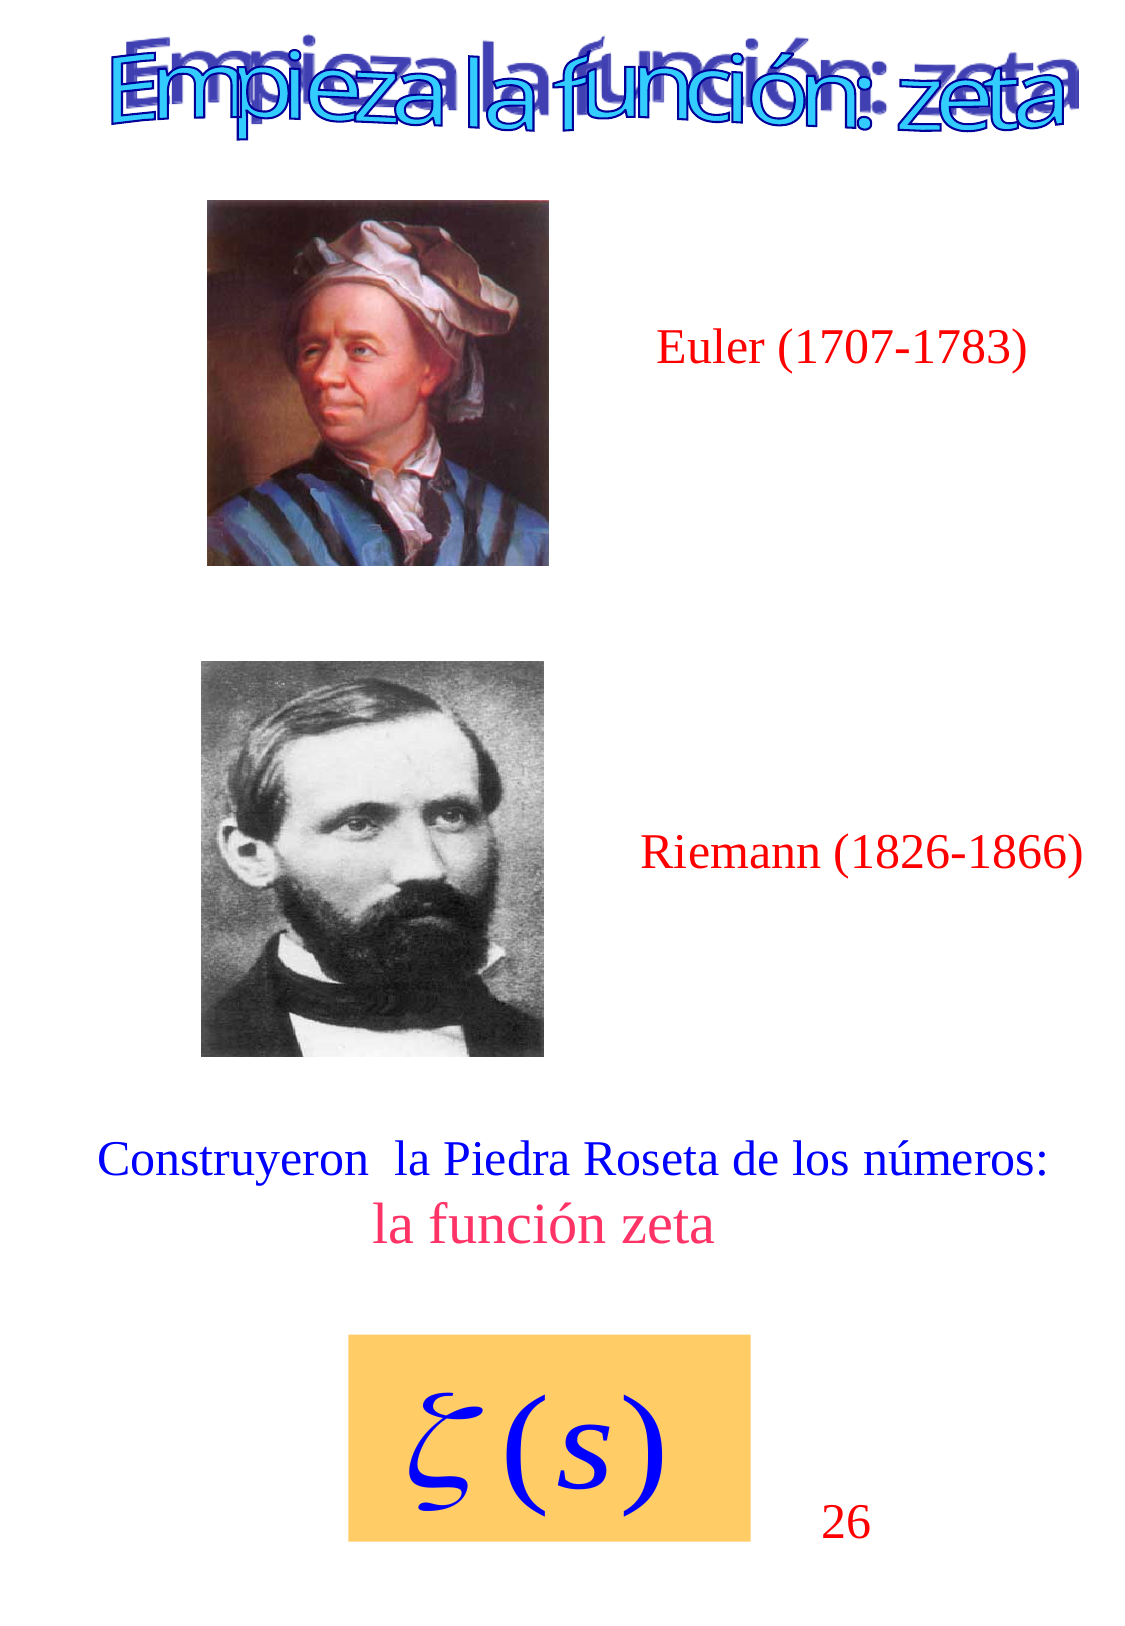

Empieza la función: zeta
Euler (1707-1783)
Riemann (1826-1866)
 Construyeron la Piedra Roseta de los números:
 la función zeta